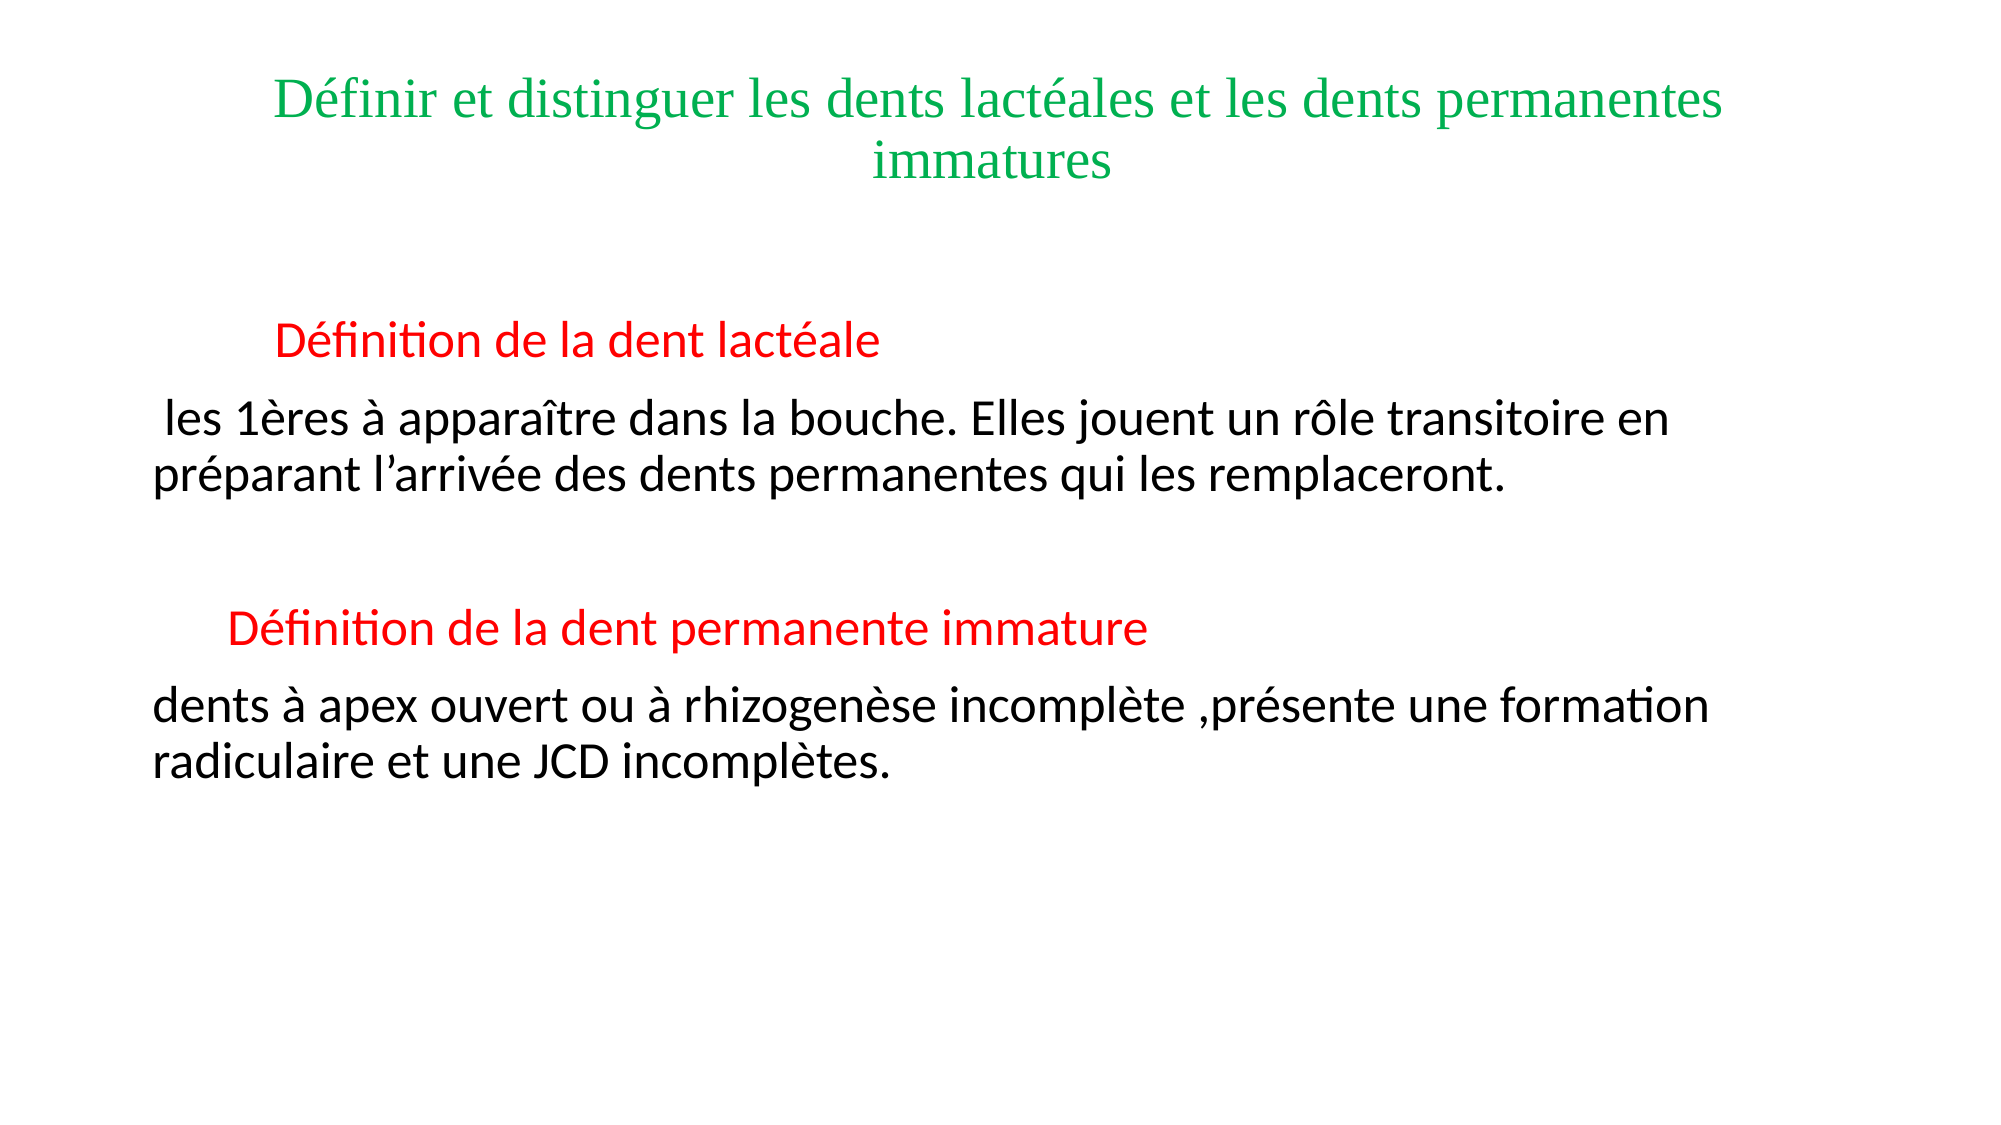

# Définir et distinguer les dents lactéales et les dents permanentes immatures
 Définition de la dent lactéale
 les 1ères à apparaître dans la bouche. Elles jouent un rôle transitoire en préparant l’arrivée des dents permanentes qui les remplaceront.
	Définition de la dent permanente immature
dents à apex ouvert ou à rhizogenèse incomplète ,présente une formation radiculaire et une JCD incomplètes.